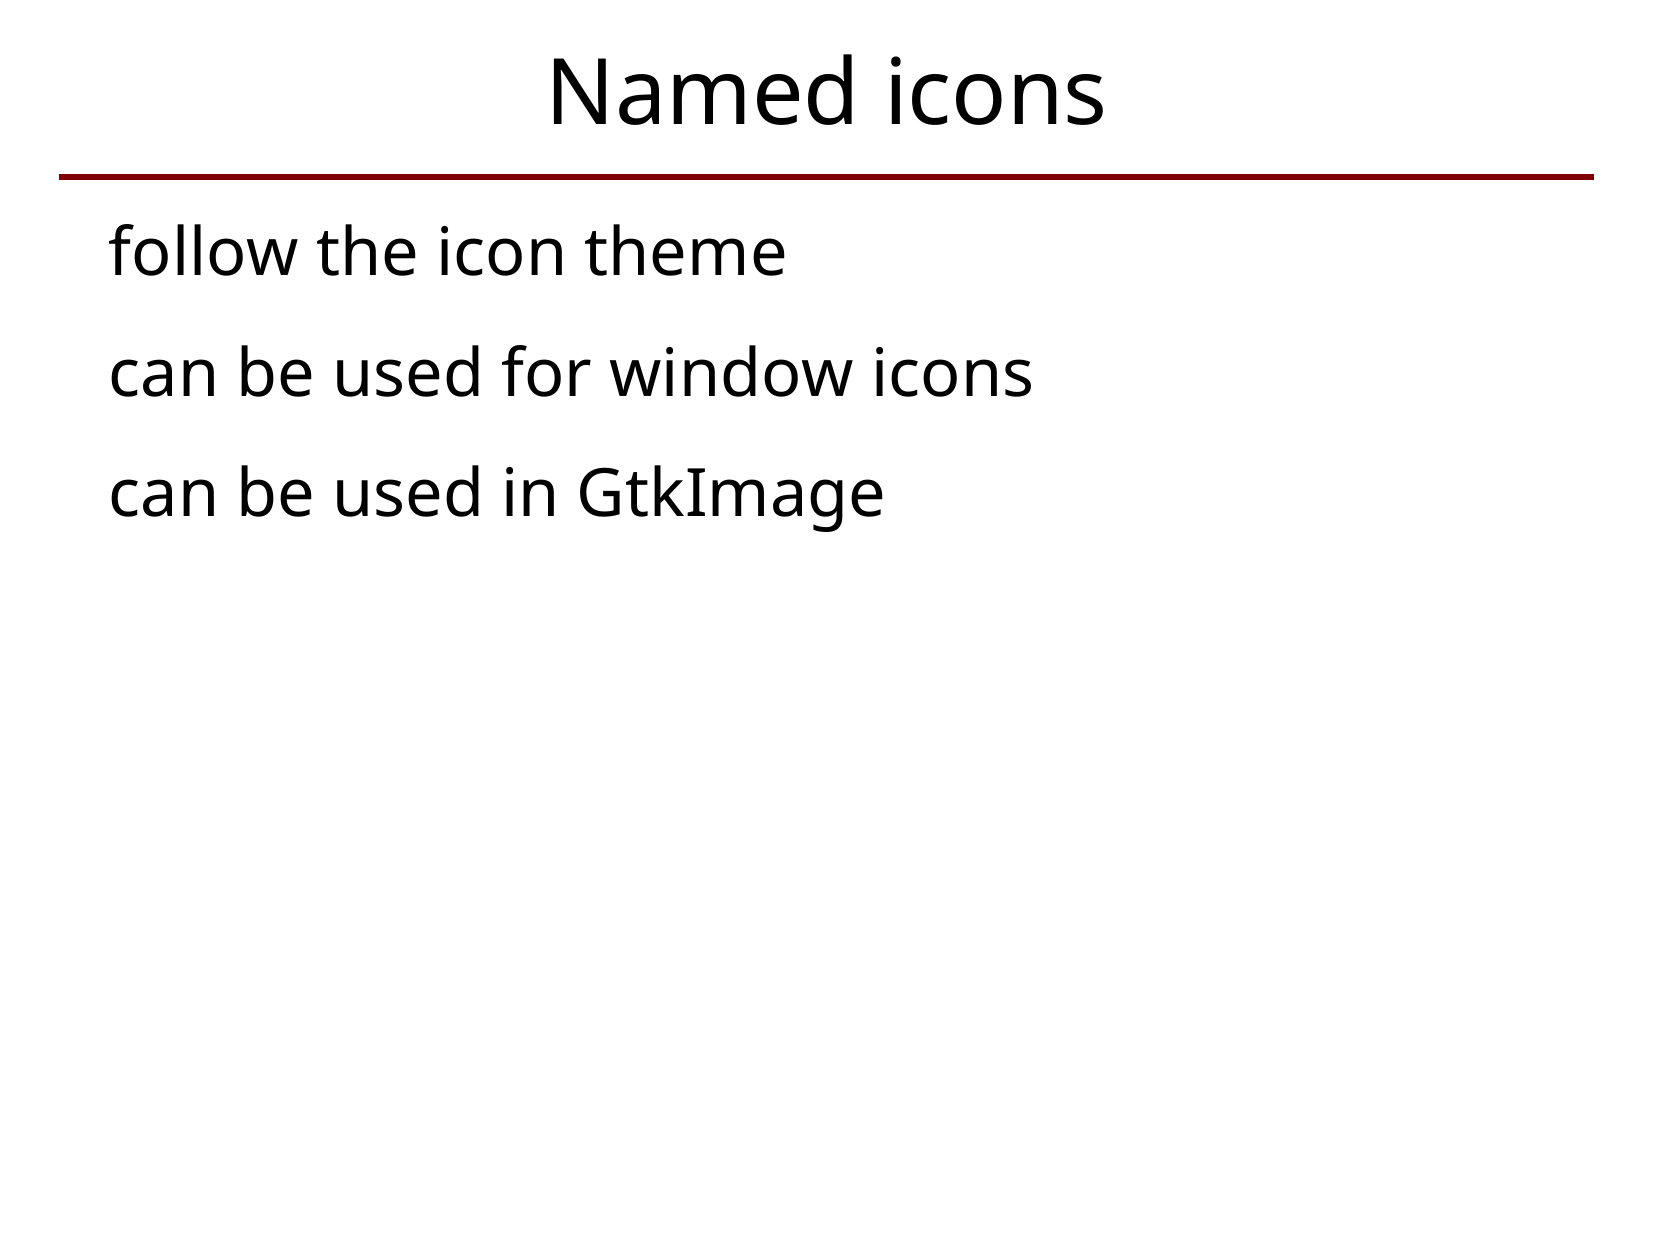

# Named icons
follow the icon theme
can be used for window icons
can be used in GtkImage